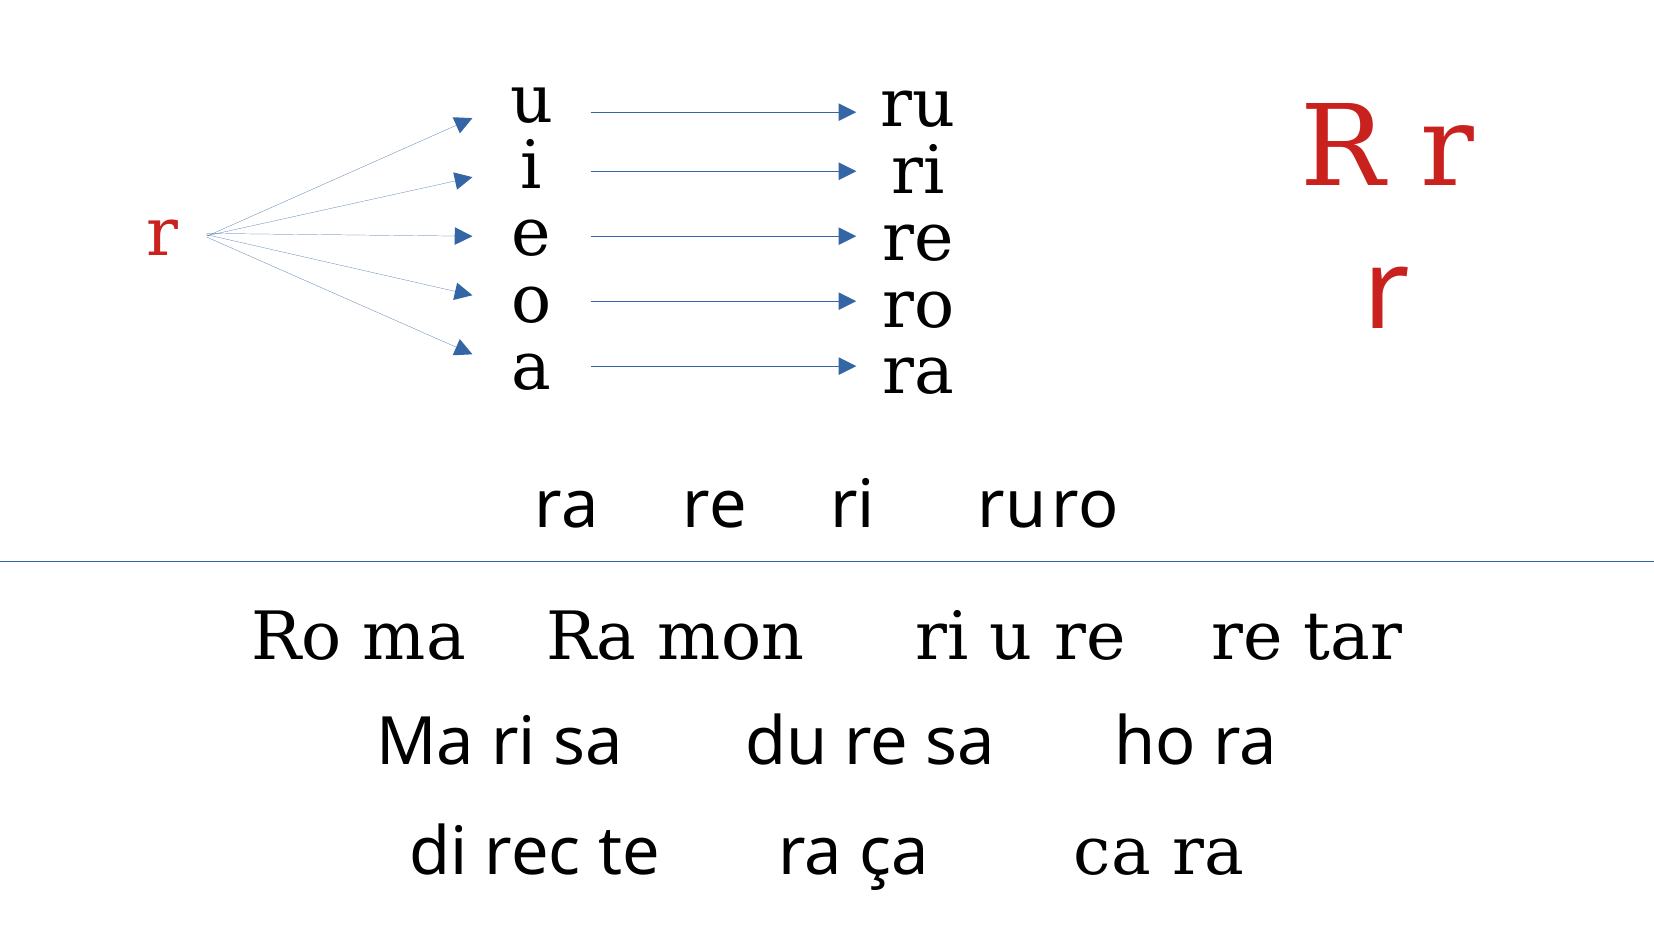

r
ru
ri
re
ro
ra
u
i
e
o
a
R r
r
ra		re		ri		ru	ro
Ro ma		Ra mon		ri u re		re tar
Ma ri sa		du re sa		ho ra
di rec te 		ra ça		ca ra